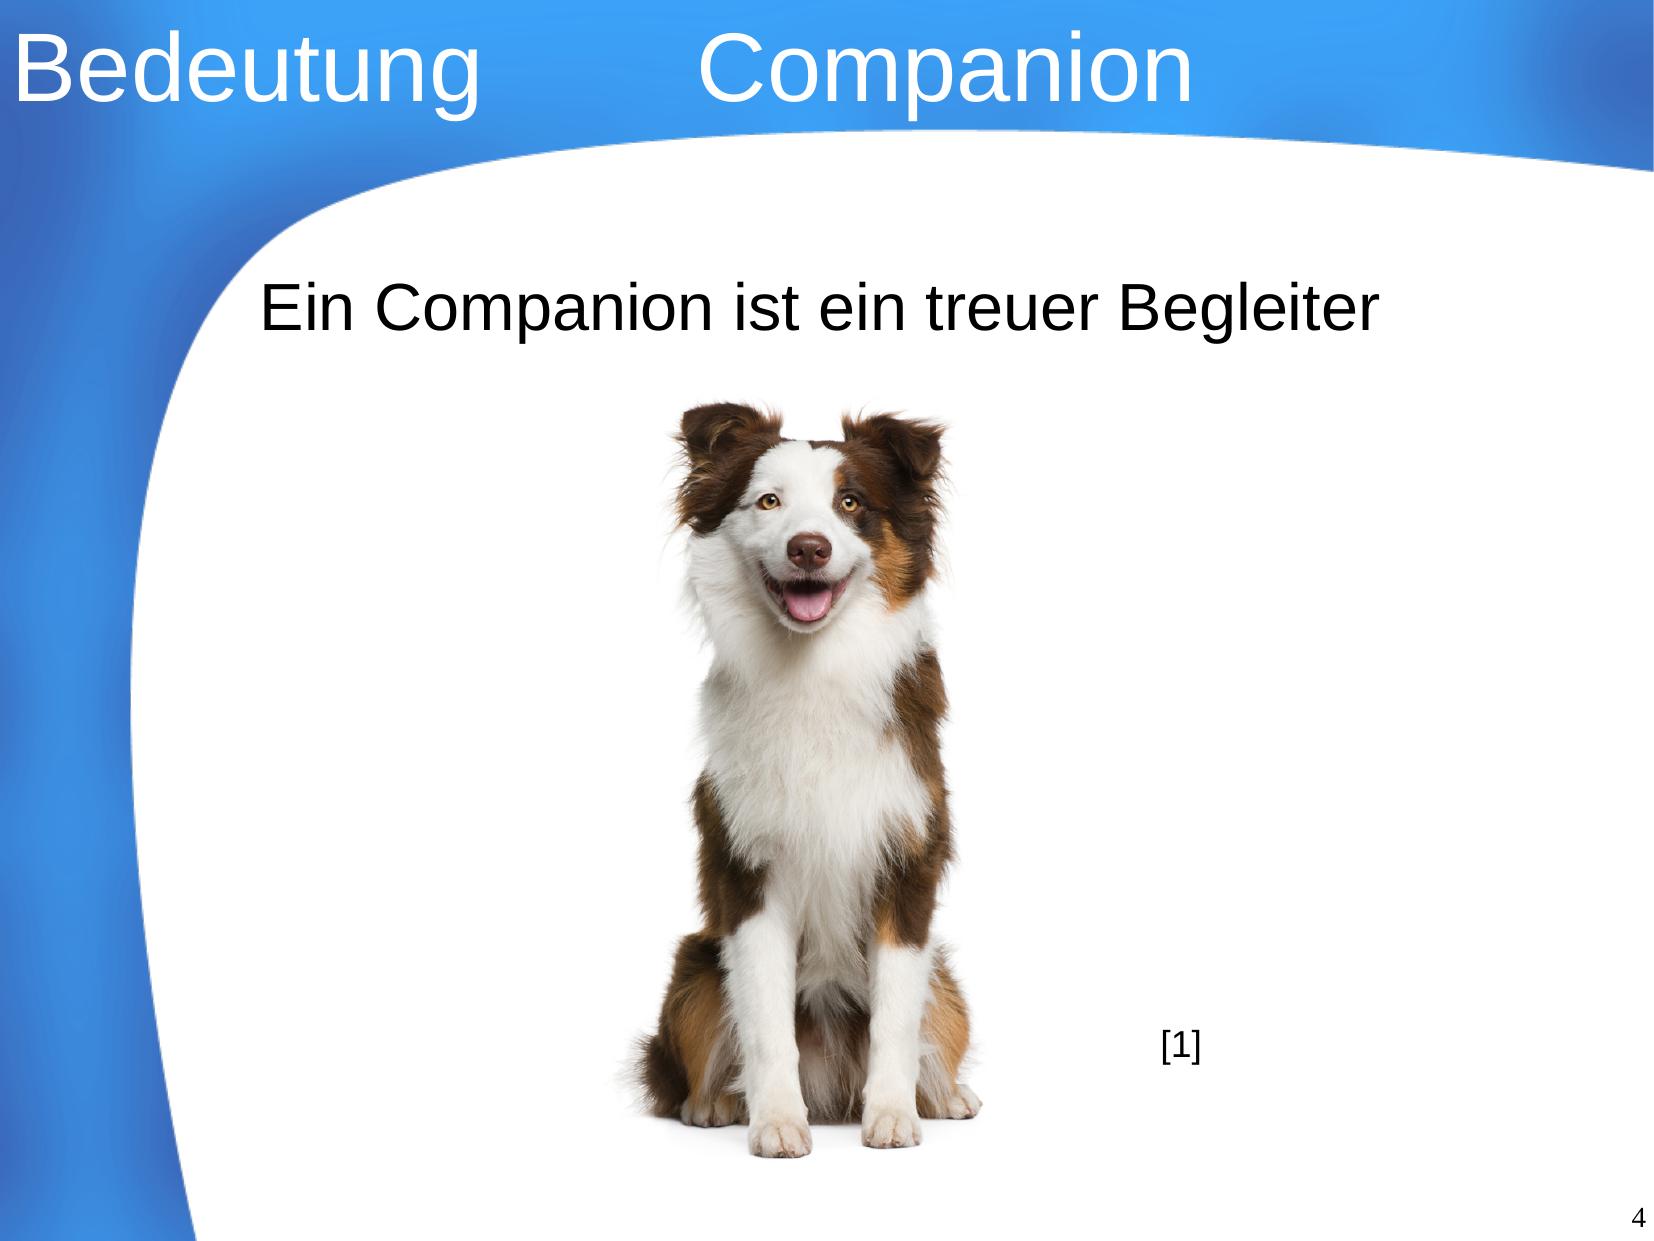

Bedeutung
# Companion
Ein Companion ist ein treuer Begleiter
[1]
4